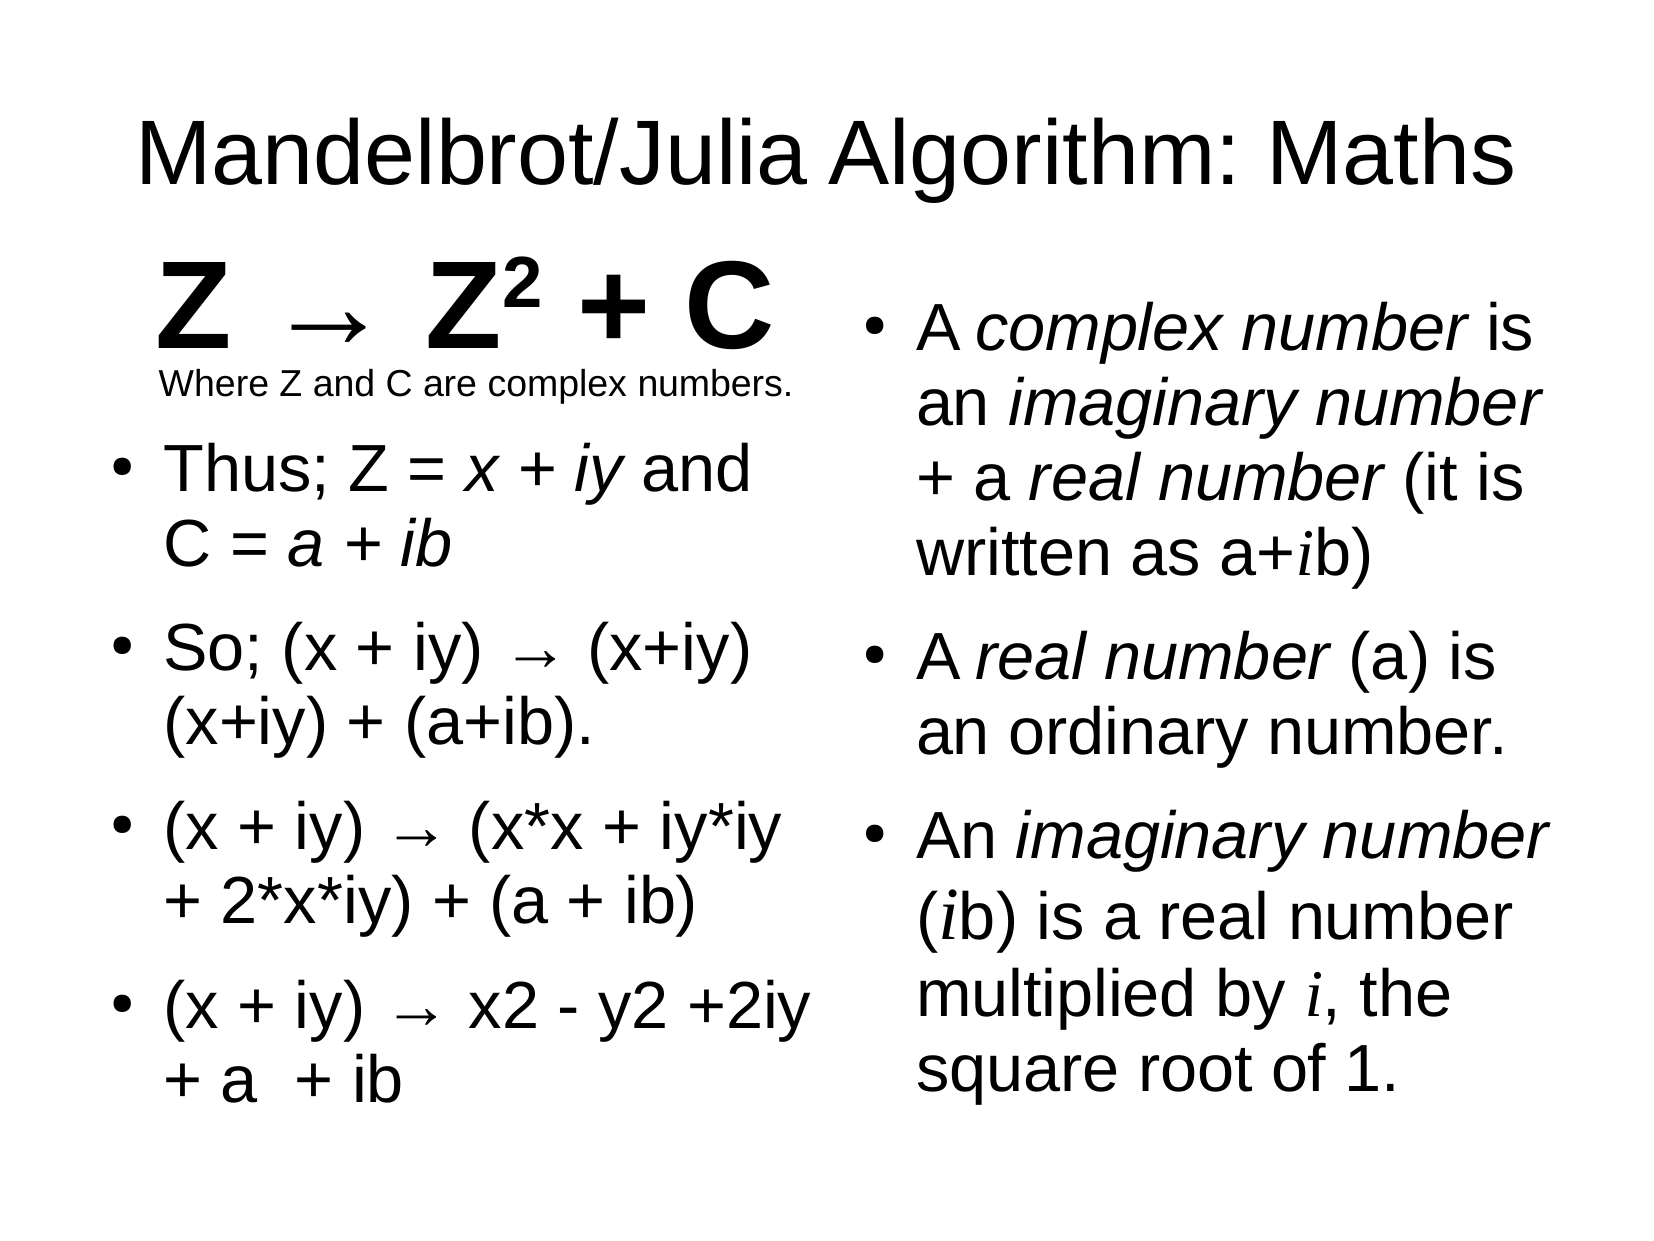

# Mandelbrot/Julia Algorithm: Maths
Z → Z2 + C
A complex number is an imaginary number + a real number (it is written as a+ib)
A real number (a) is an ordinary number.
An imaginary number (ib) is a real number multiplied by i, the square root of 1.
Where Z and C are complex numbers.
Thus; Z = x + iy and
C = a + ib
So; (x + iy) → (x+iy)(x+iy) + (a+ib).
(x + iy) → (x*x + iy*iy + 2*x*iy) + (a + ib)
(x + iy) → x2 - y2 +2iy + a + ib